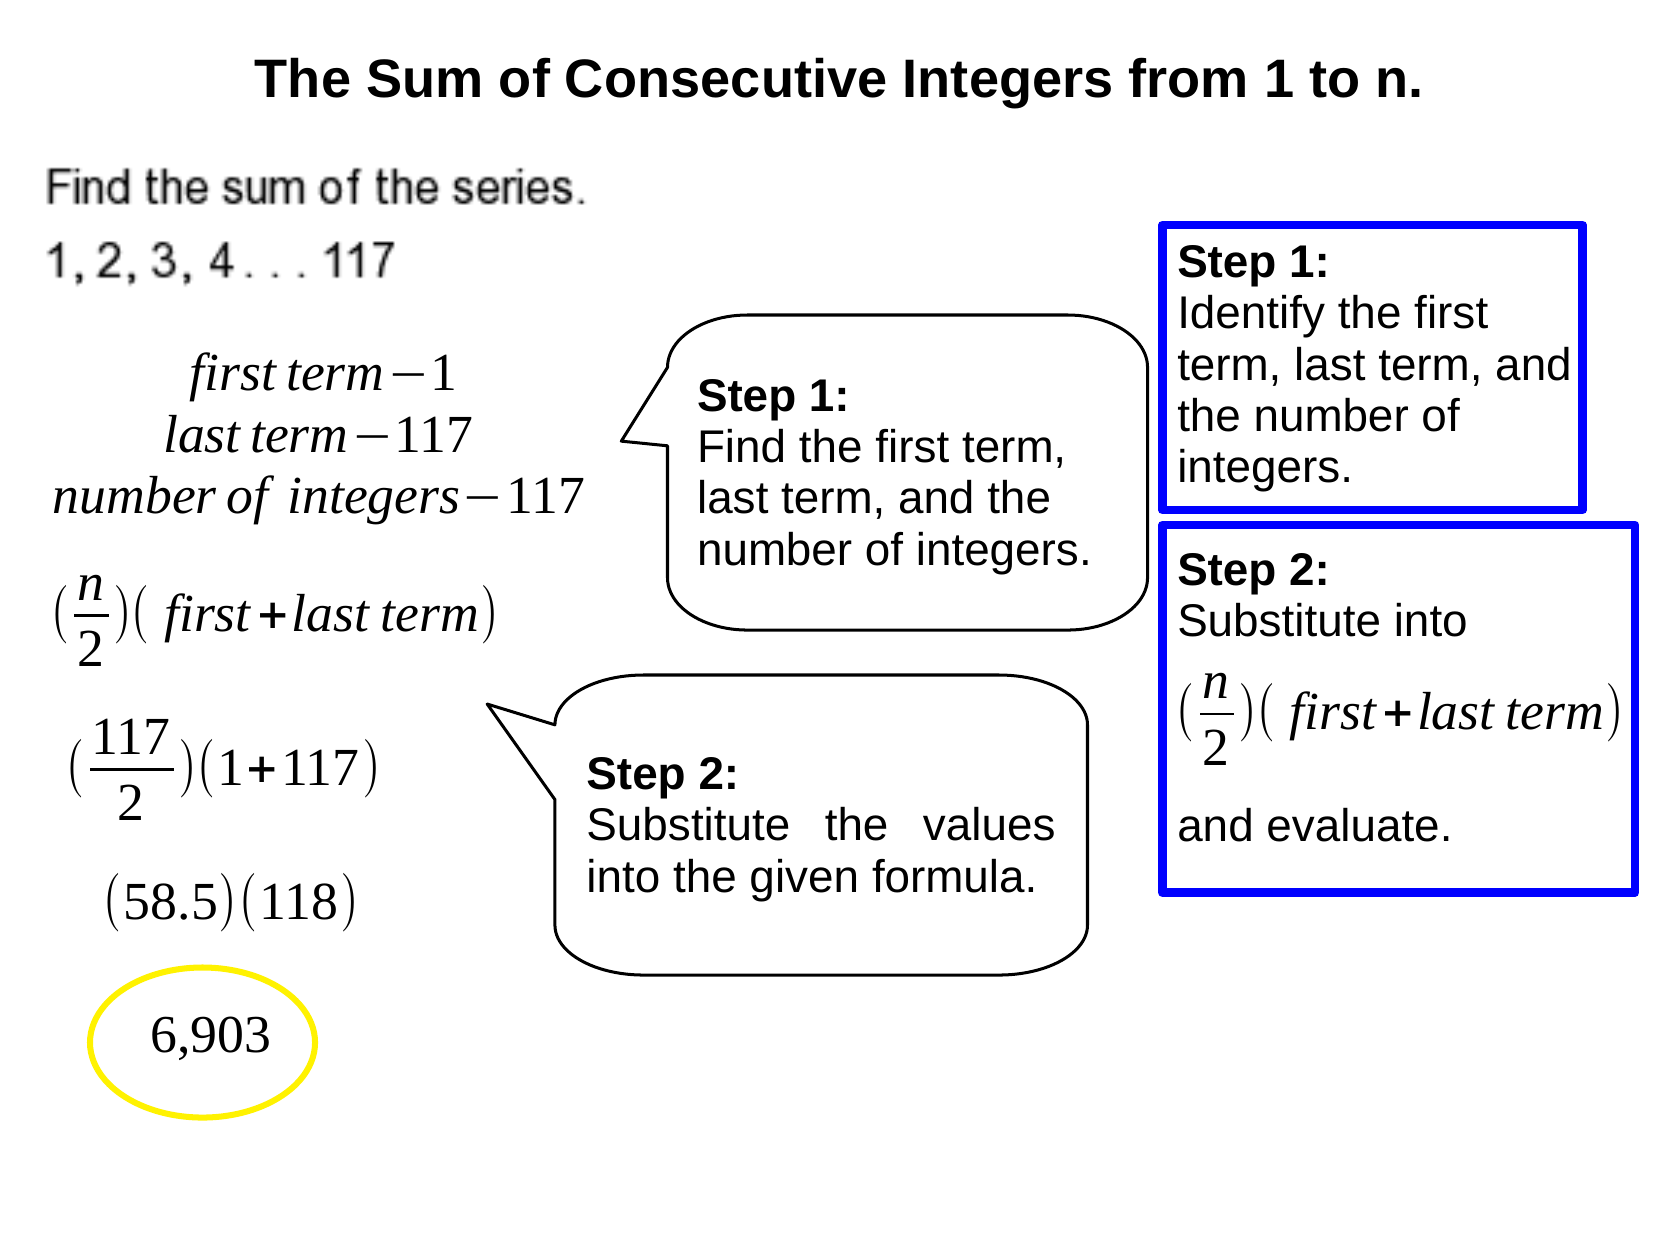

The Sum of Consecutive Integers from 1 to n.
Step 1:
Identify the first term, last term, and the number of integers.
Step 2:
Substitute into
and evaluate.
Step 1:
Find the first term,
last term, and the
number of integers.
Step 2:
Substitute the values
into the given formula.